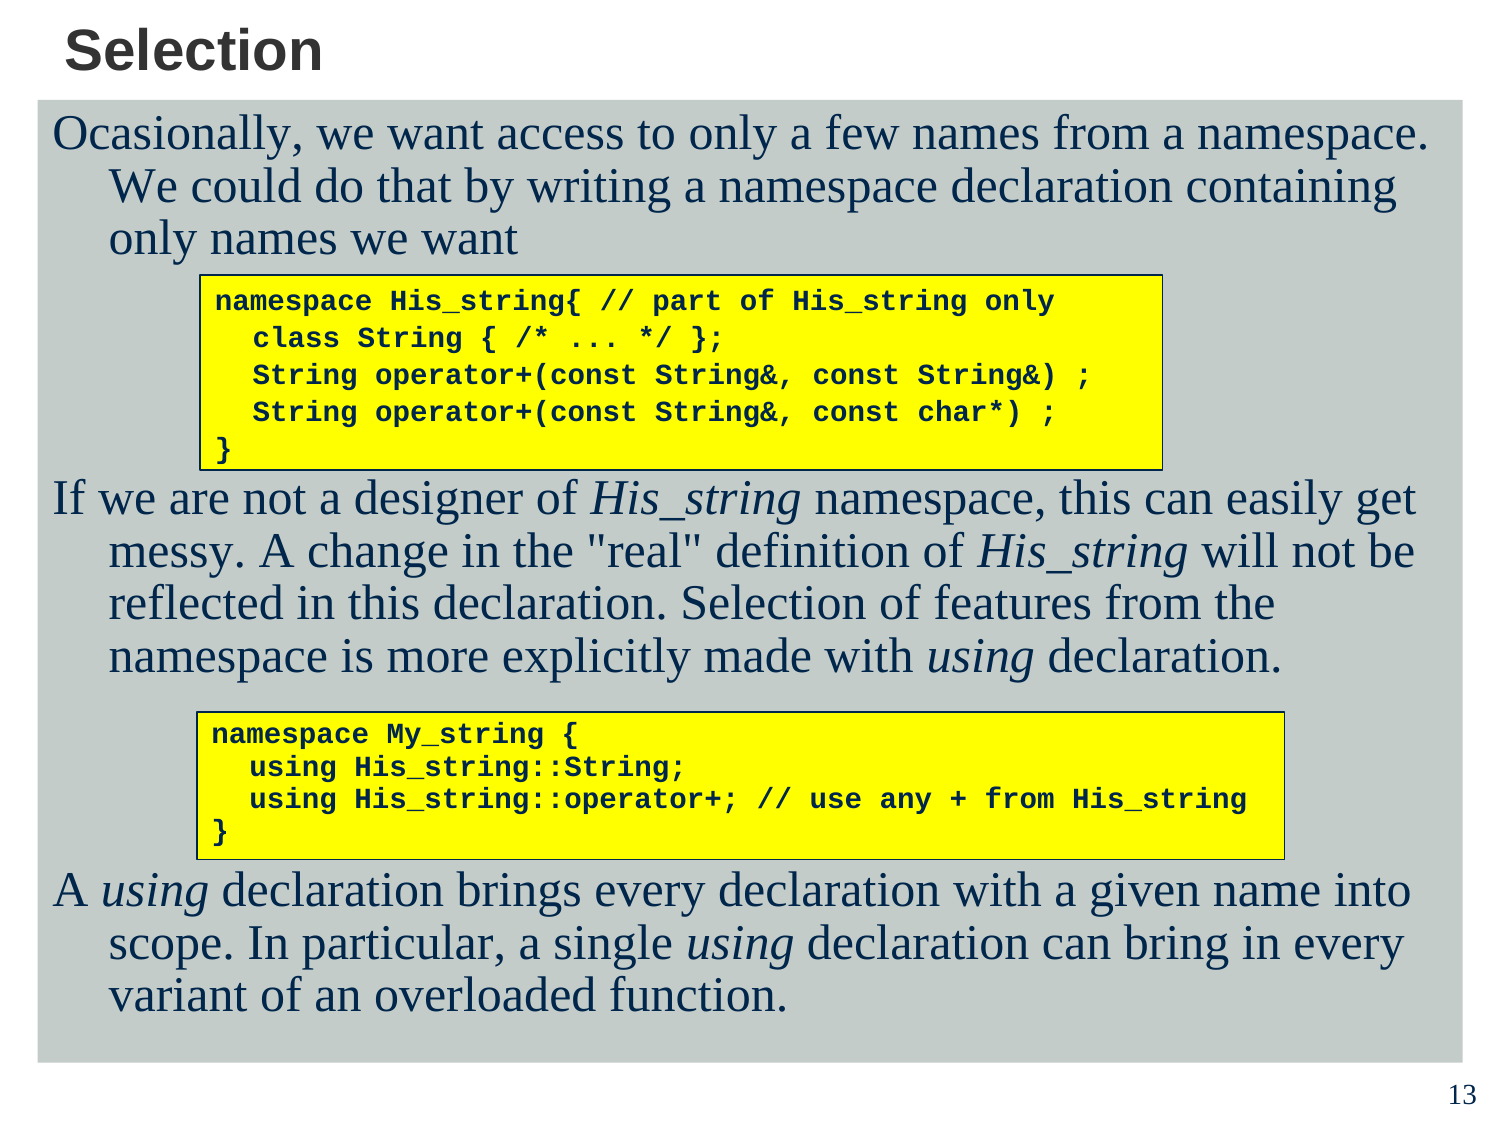

# Selection
Ocasionally, we want access to only a few names from a namespace. We could do that by writing a namespace declaration containing only names we want
If we are not a designer of His_string namespace, this can easily get messy. A change in the "real" definition of His_string will not be reflected in this declaration. Selection of features from the namespace is more explicitly made with using declaration.
A using declaration brings every declaration with a given name into scope. In particular, a single using declaration can bring in every variant of an overloaded function.
namespace His_string{ // part of His_string only
	class String { /* ... */ };
	String operator+(const String&, const String&) ;
	String operator+(const String&, const char*) ;
}
namespace My_string {
	using His_string::String;
	using His_string::operator+; // use any + from His_string
}